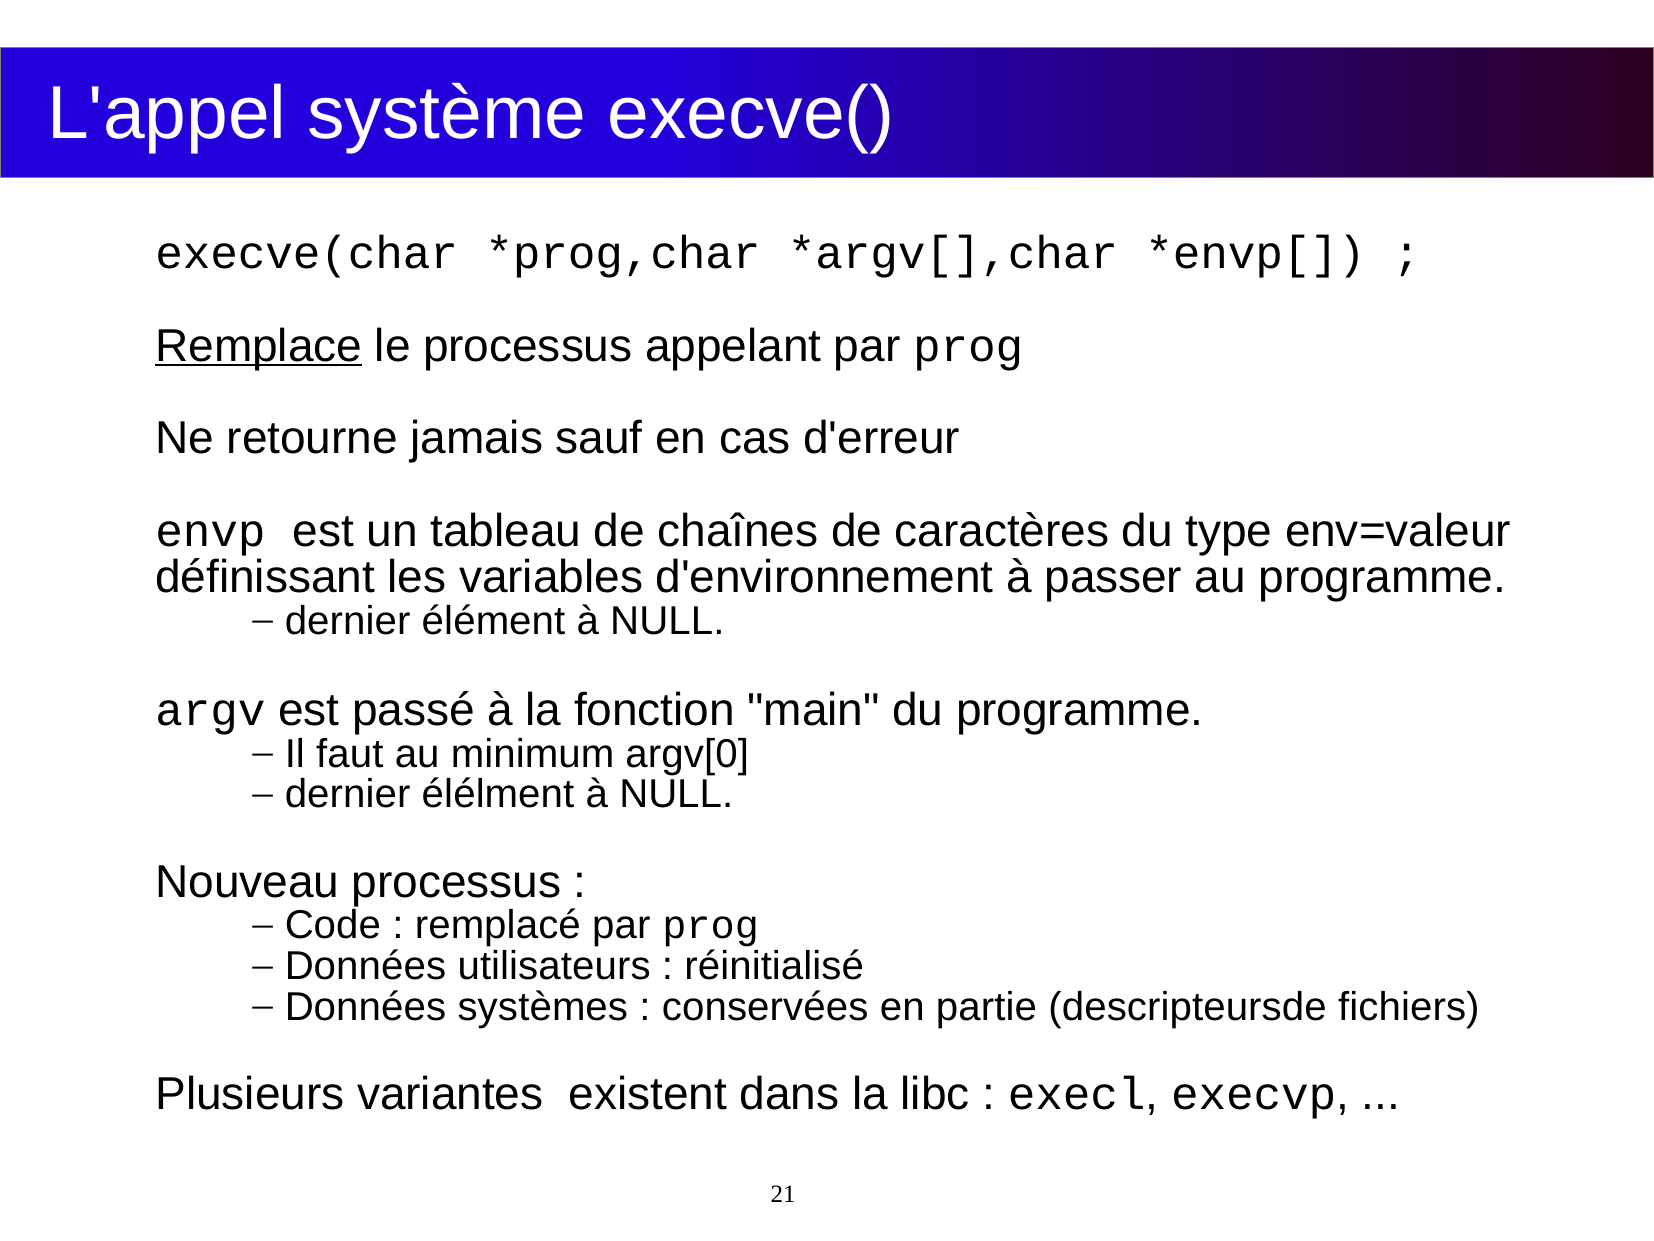

# L'appel système execve()
execve(char *prog,char *argv[],char *envp[]) ;
Remplace le processus appelant par prog
Ne retourne jamais sauf en cas d'erreur
envp est un tableau de chaînes de caractères du type env=valeur
définissant les variables d'environnement à passer au programme.
dernier élément à NULL.
argv est passé à la fonction "main" du programme.
Il faut au minimum argv[0]
dernier élélment à NULL.
Nouveau processus :
Code : remplacé par prog
Données utilisateurs : réinitialisé
Données systèmes : conservées en partie (descripteursde fichiers)
Plusieurs variantes existent dans la libc : execl, execvp, ...